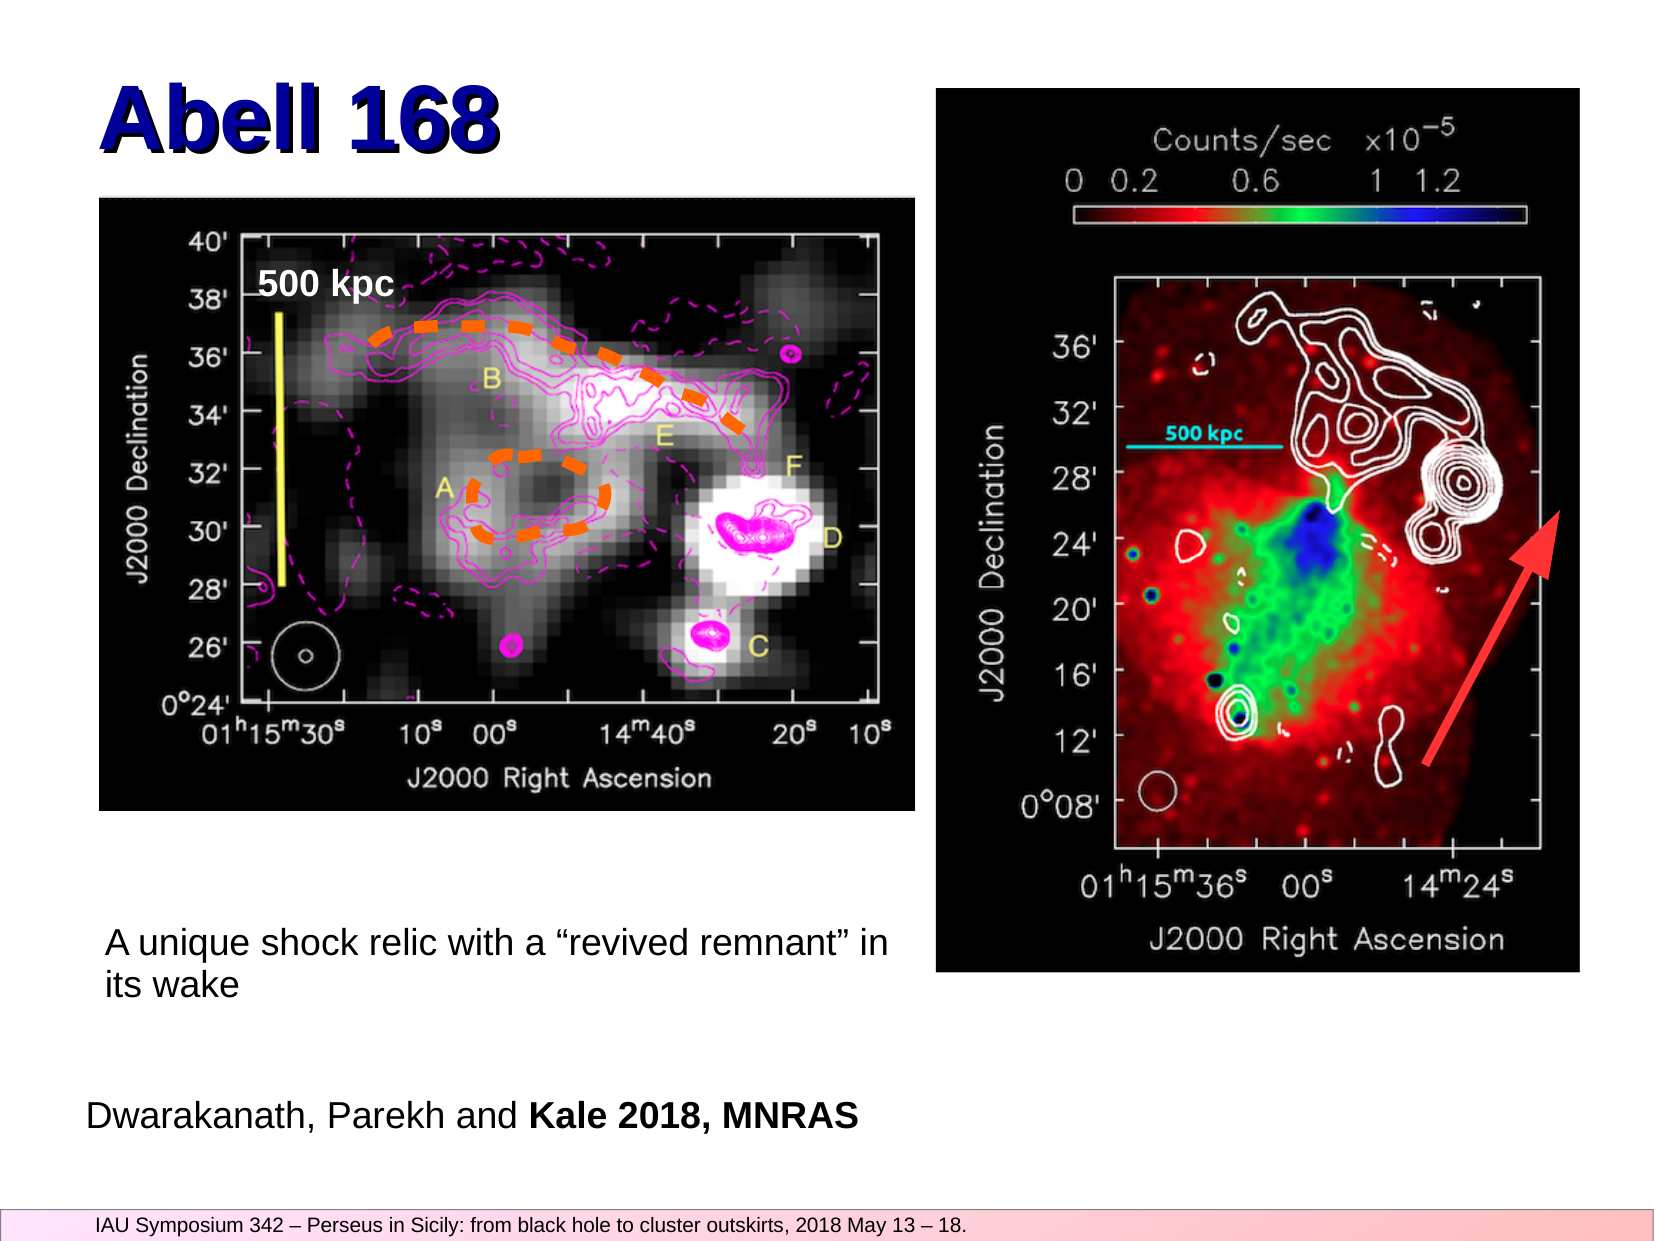

Abell 168
500 kpc
A unique shock relic with a “revived remnant” in its wake
Dwarakanath, Parekh and Kale 2018, MNRAS